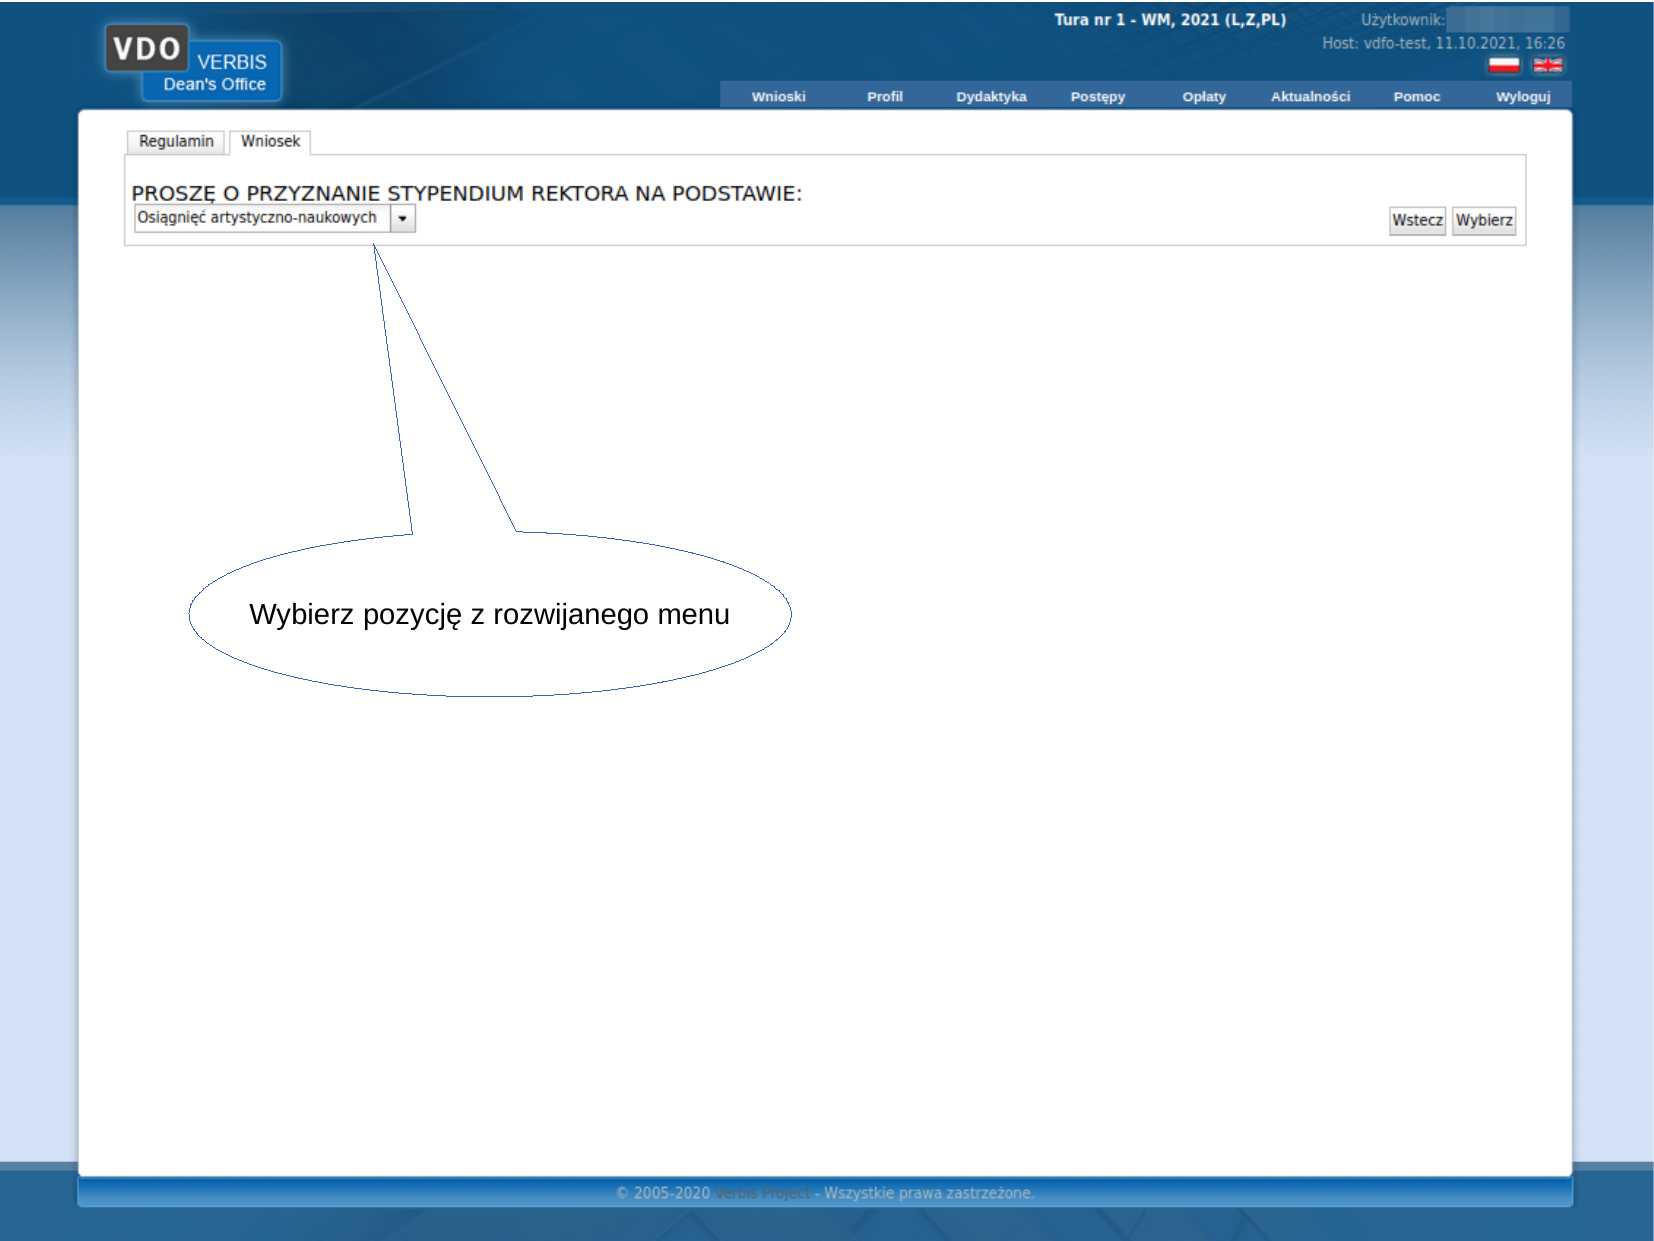

Wybierz pozycję z rozwijanego menu
© 2020 Verbis - wszystkie prawa zastrzeżone